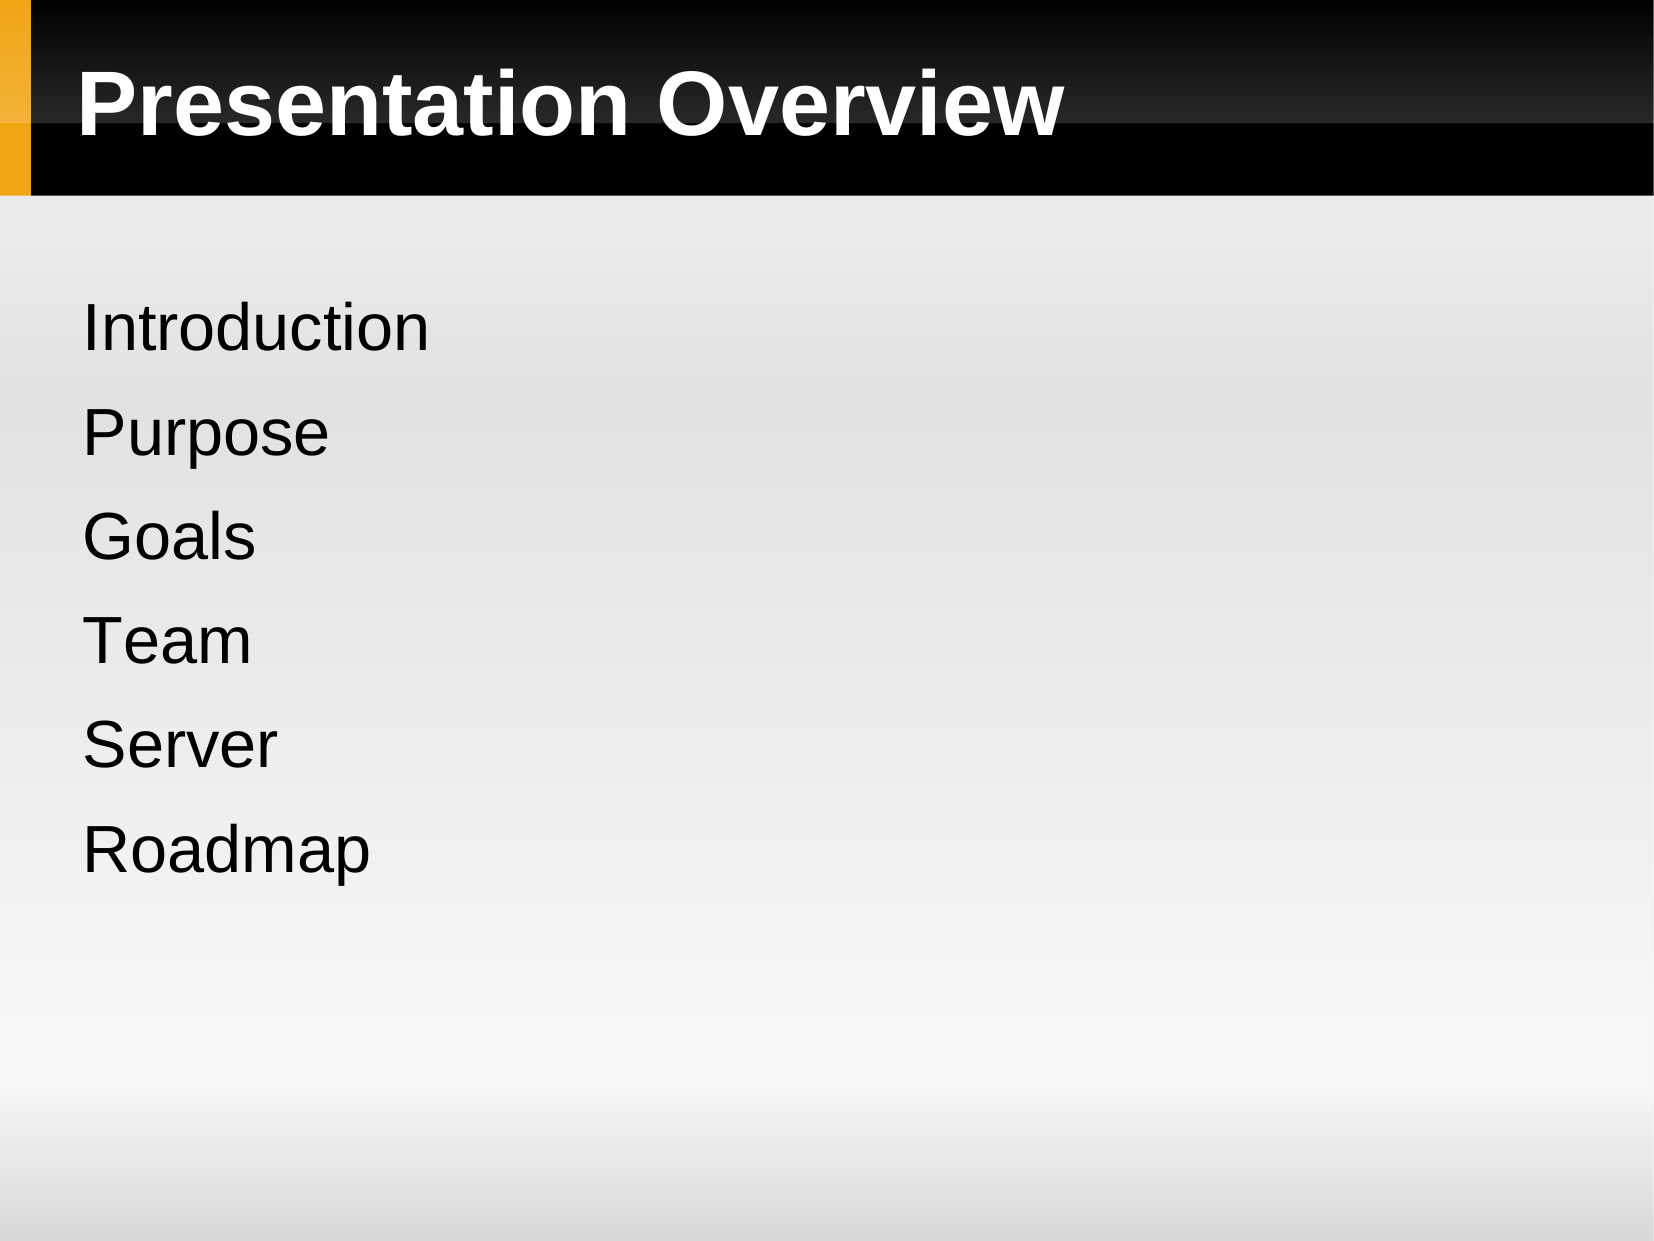

# Presentation Overview
Introduction
Purpose
Goals
Team
Server
Roadmap